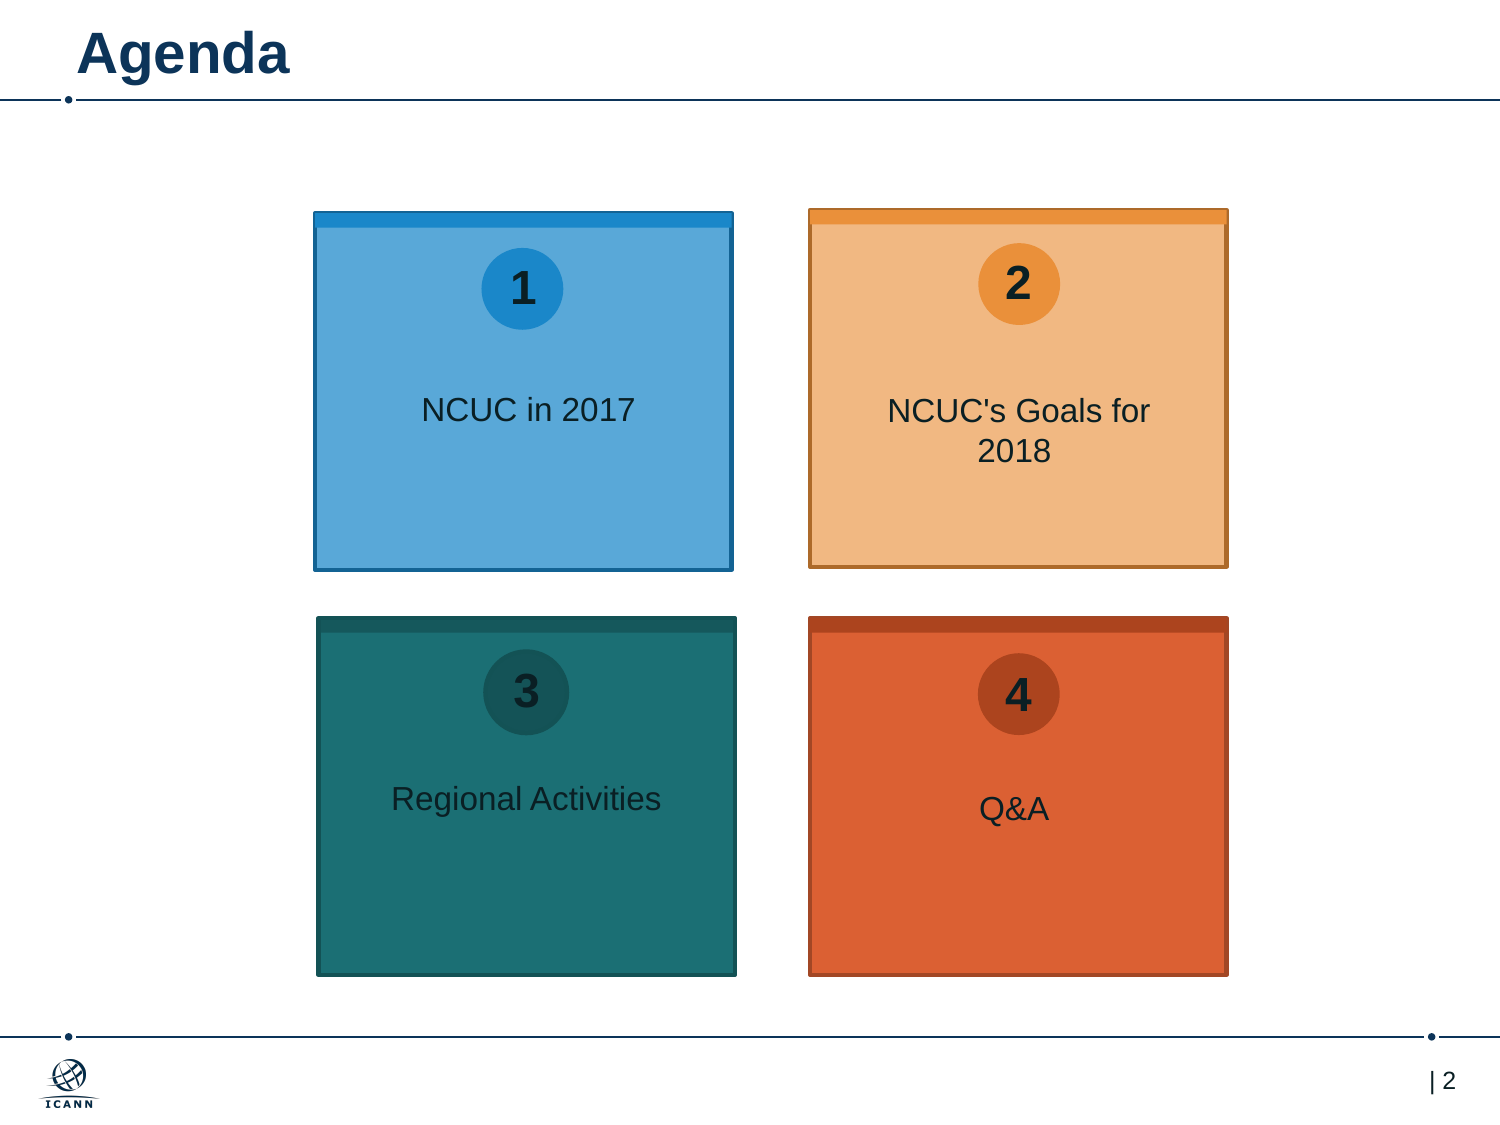

# Agenda
2
1
NCUC in 2017
NCUC's Goals for 2018
Regional Activities
3
4
Q&A